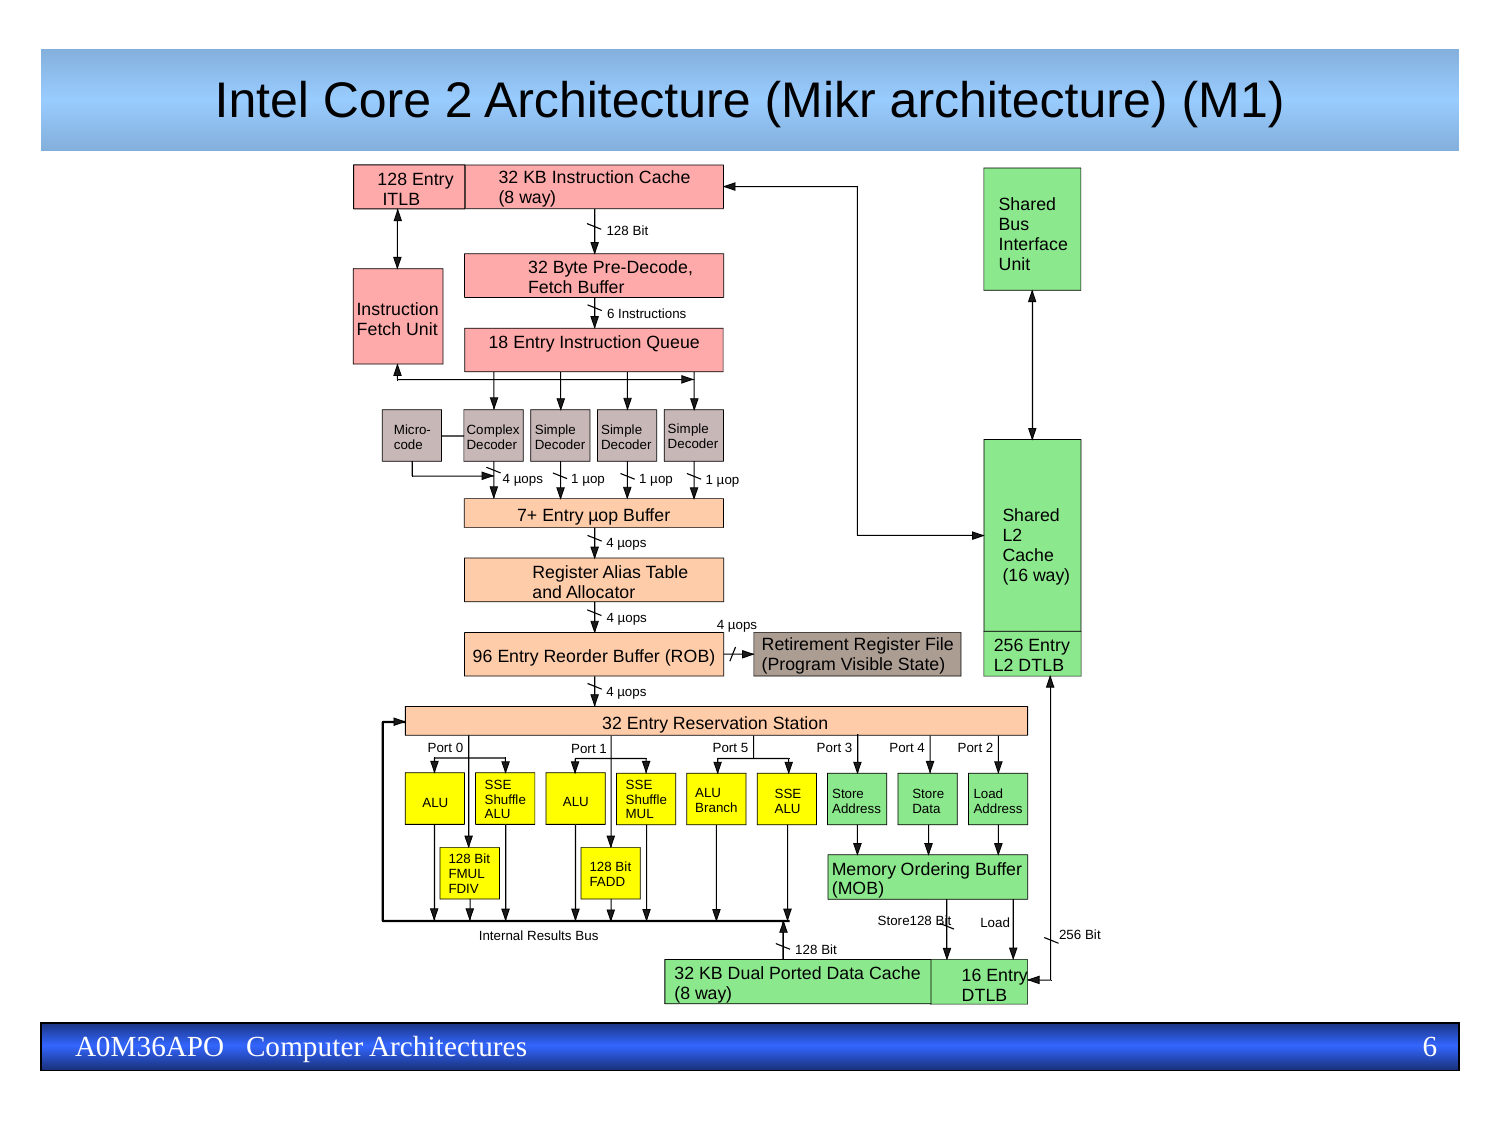

# Intel Core 2 Architecture (Mikr architecture) (M1)
A0M36APO Computer Architectures
6